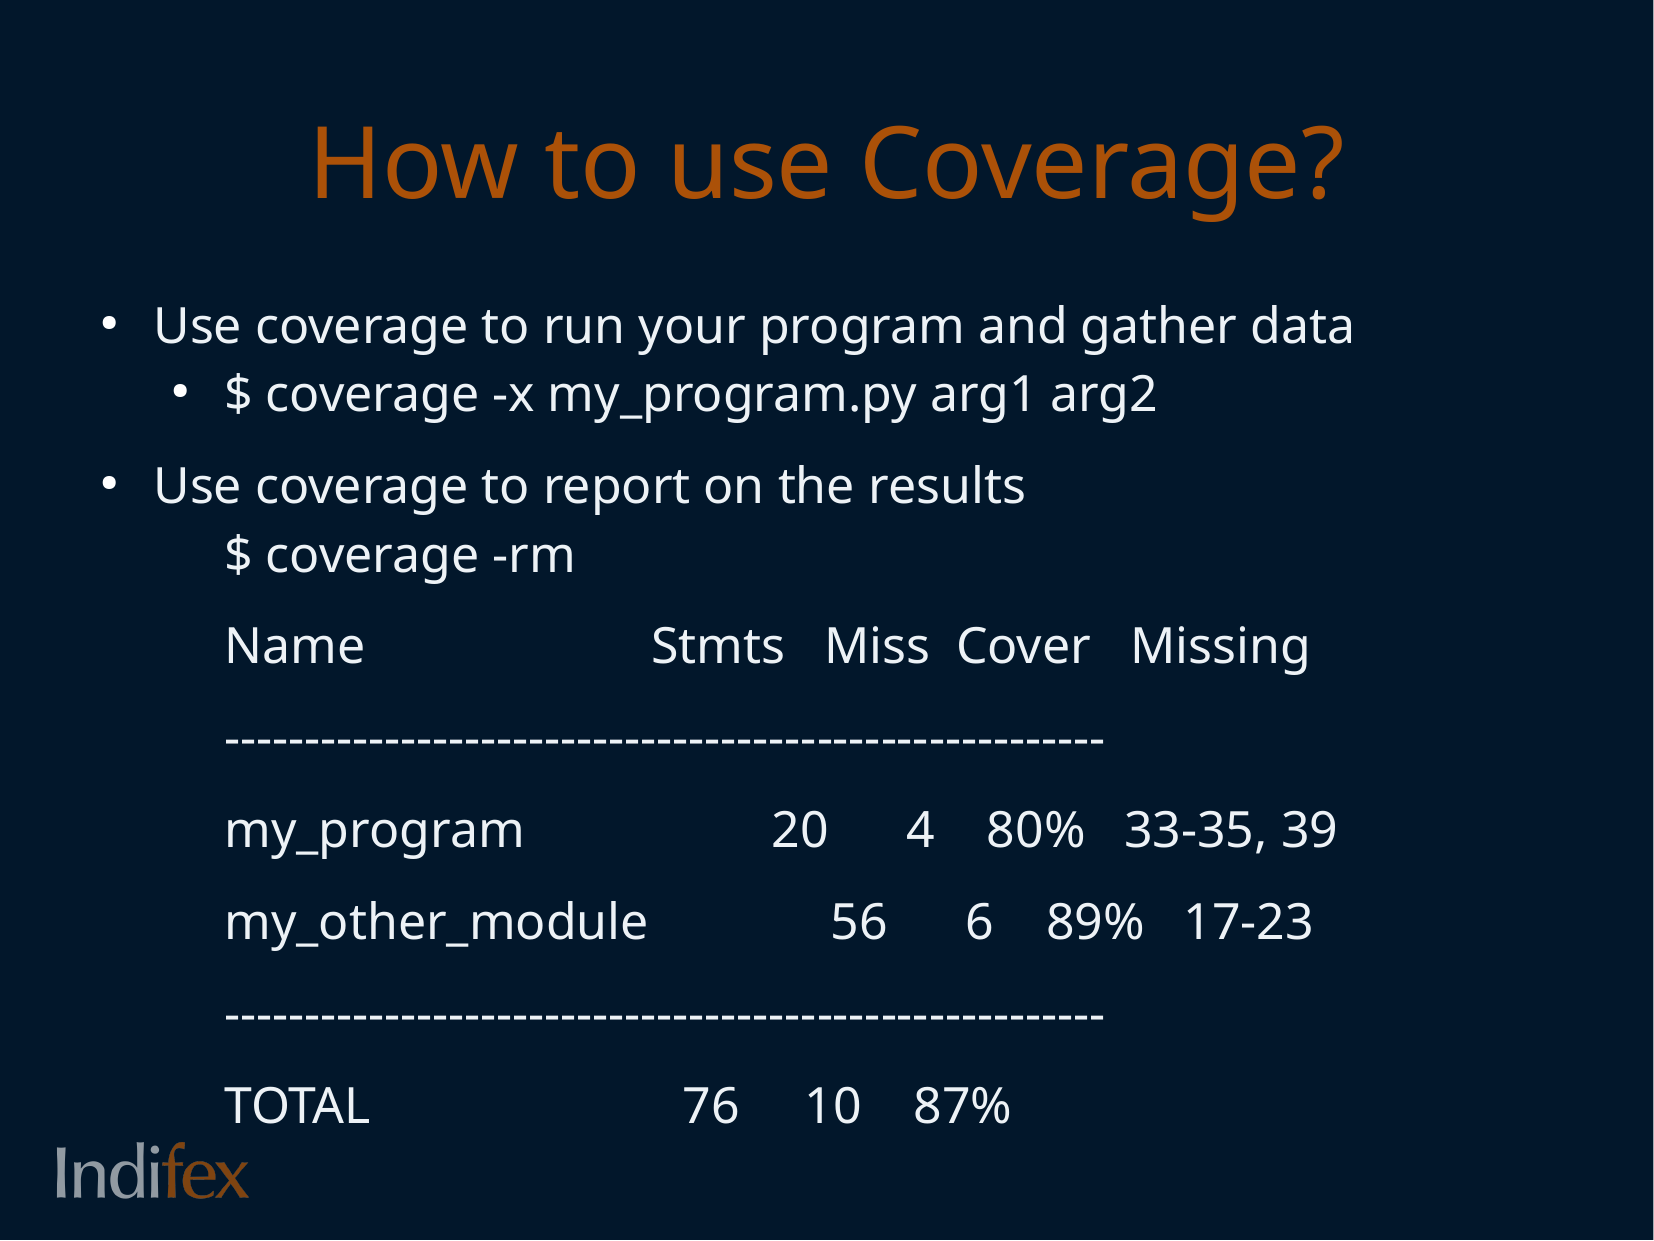

# How to use Coverage?
Use coverage to run your program and gather data
$ coverage -x my_program.py arg1 arg2
Use coverage to report on the results
$ coverage -rm
Name Stmts Miss Cover Missing
-------------------------------------------------------
my_program 20 4 80% 33-35, 39
my_other_module 56 6 89% 17-23
-------------------------------------------------------
TOTAL 76 10 87%